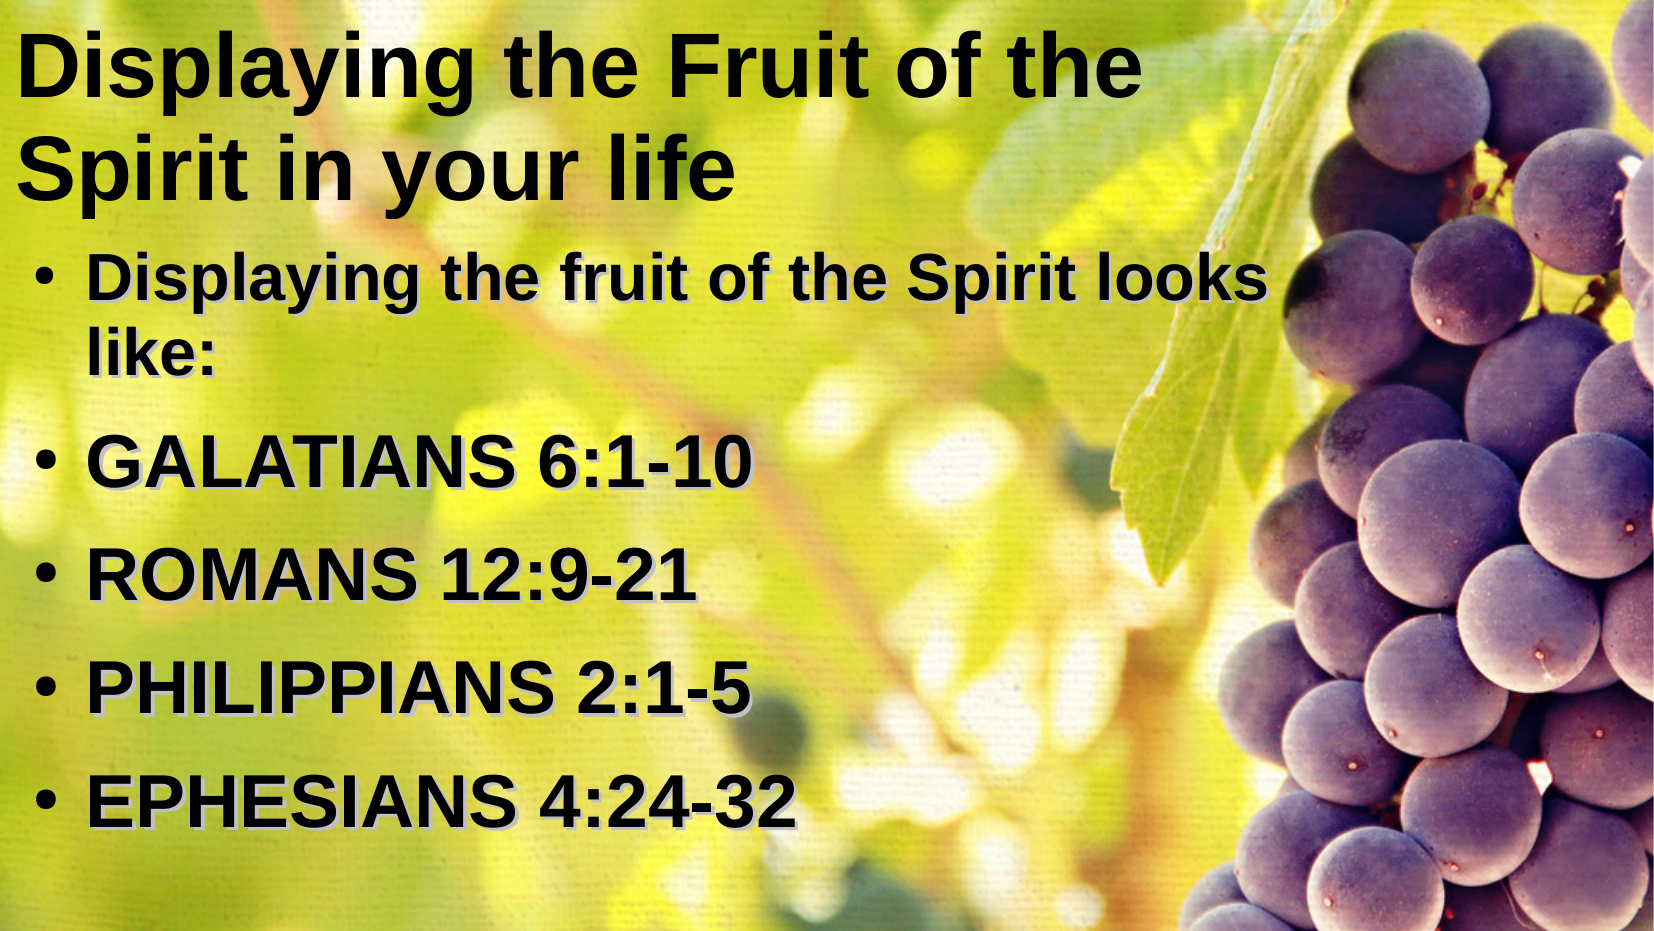

# Displaying the Fruit of the Spirit in your life
Displaying the fruit of the Spirit looks like:
GALATIANS 6:1-10
ROMANS 12:9-21
PHILIPPIANS 2:1-5
EPHESIANS 4:24-32